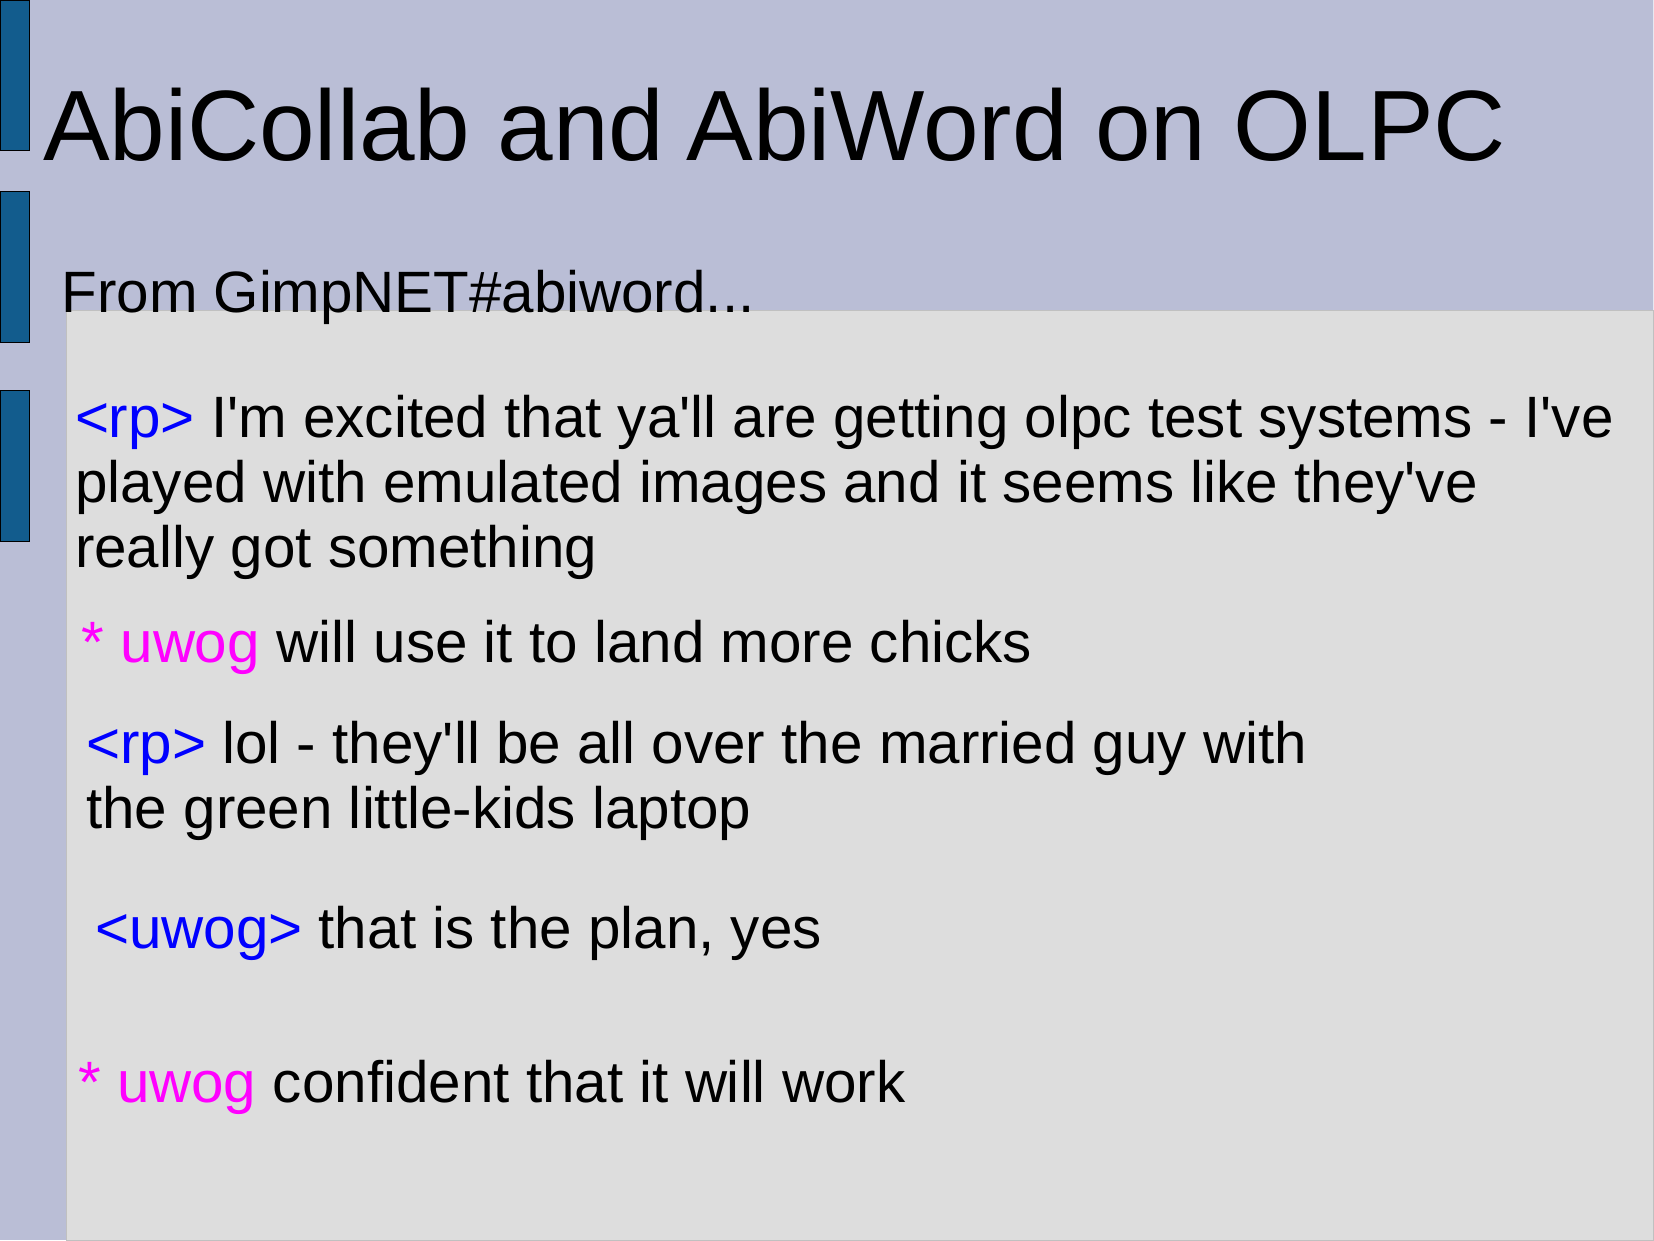

AbiCollab and AbiWord on OLPC
From GimpNET#abiword...
<rp> I'm excited that ya'll are getting olpc test systems - I've played with emulated images and it seems like they've really got something
* uwog will use it to land more chicks
<rp> lol - they'll be all over the married guy with the green little-kids laptop
<uwog> that is the plan, yes
* uwog confident that it will work